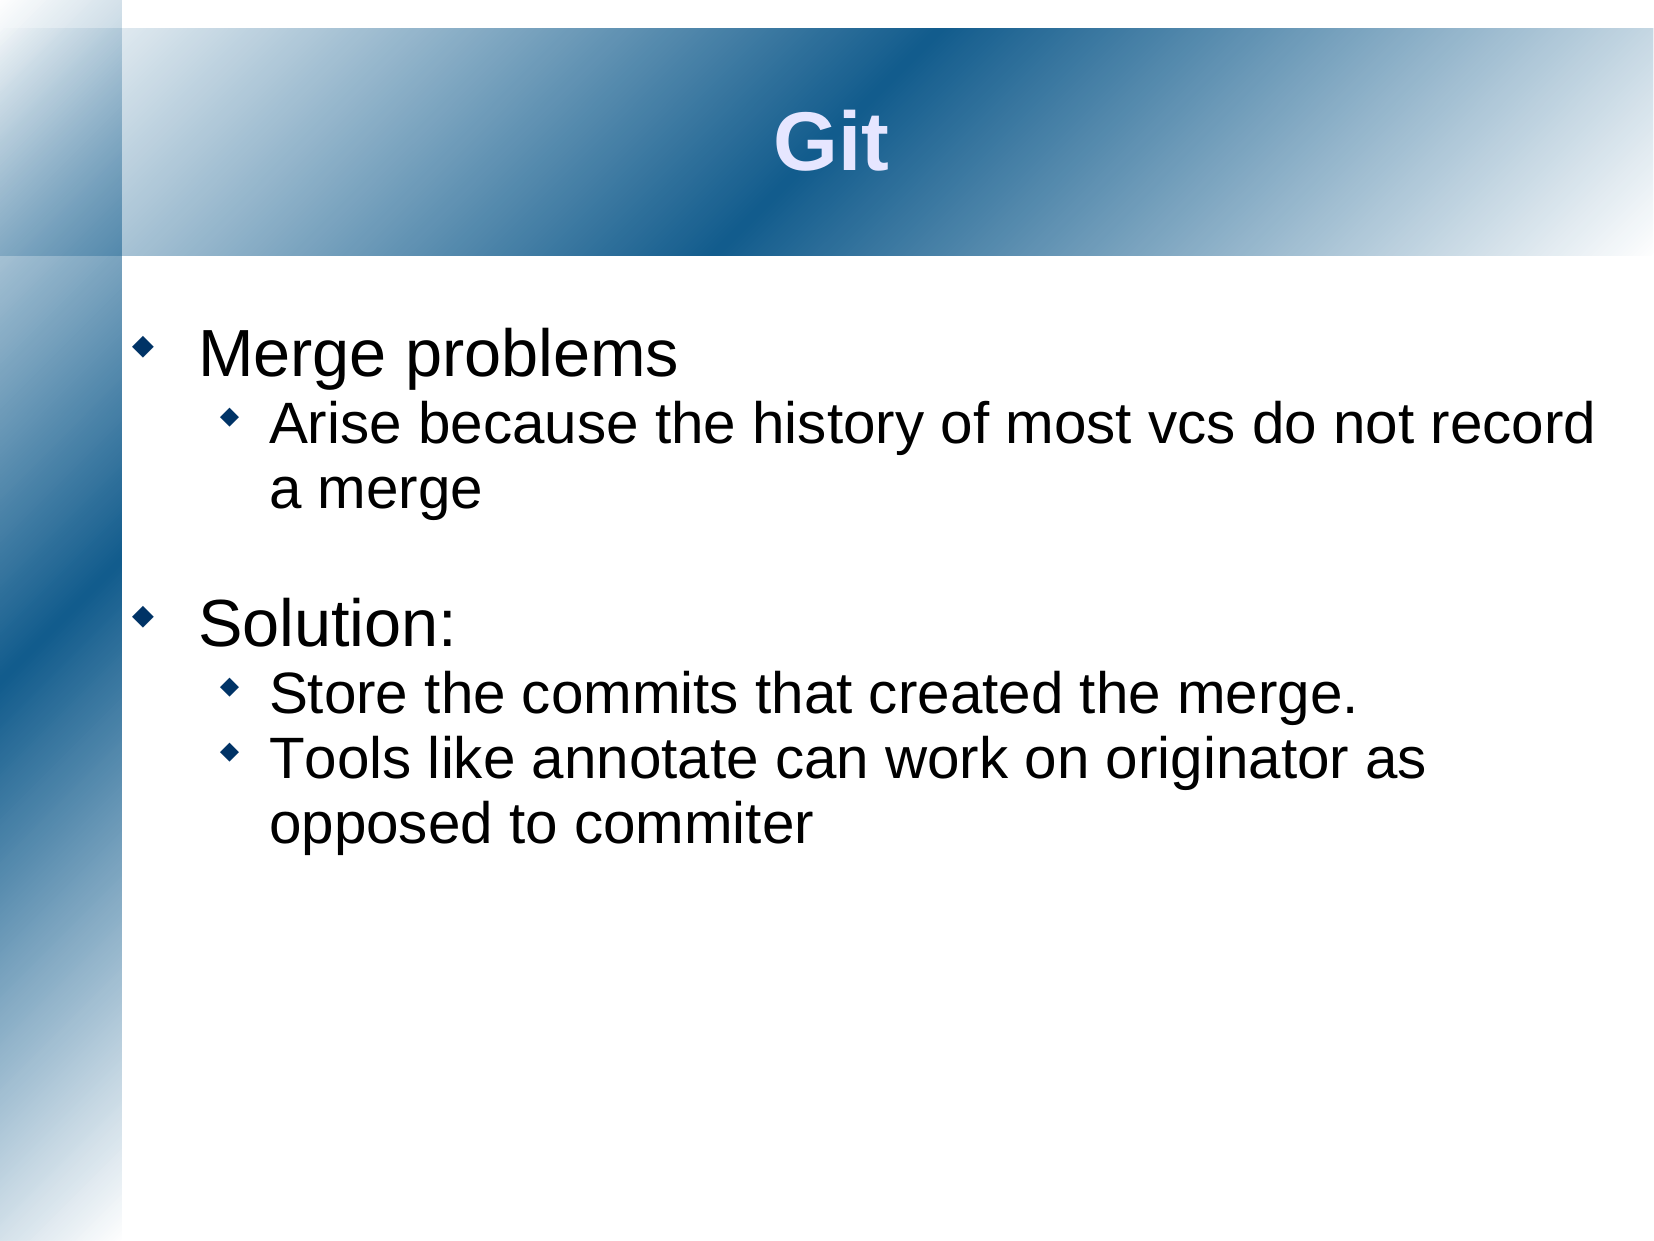

# Git
Merge problems
Arise because the history of most vcs do not record a merge
Solution:
Store the commits that created the merge.
Tools like annotate can work on originator as opposed to commiter